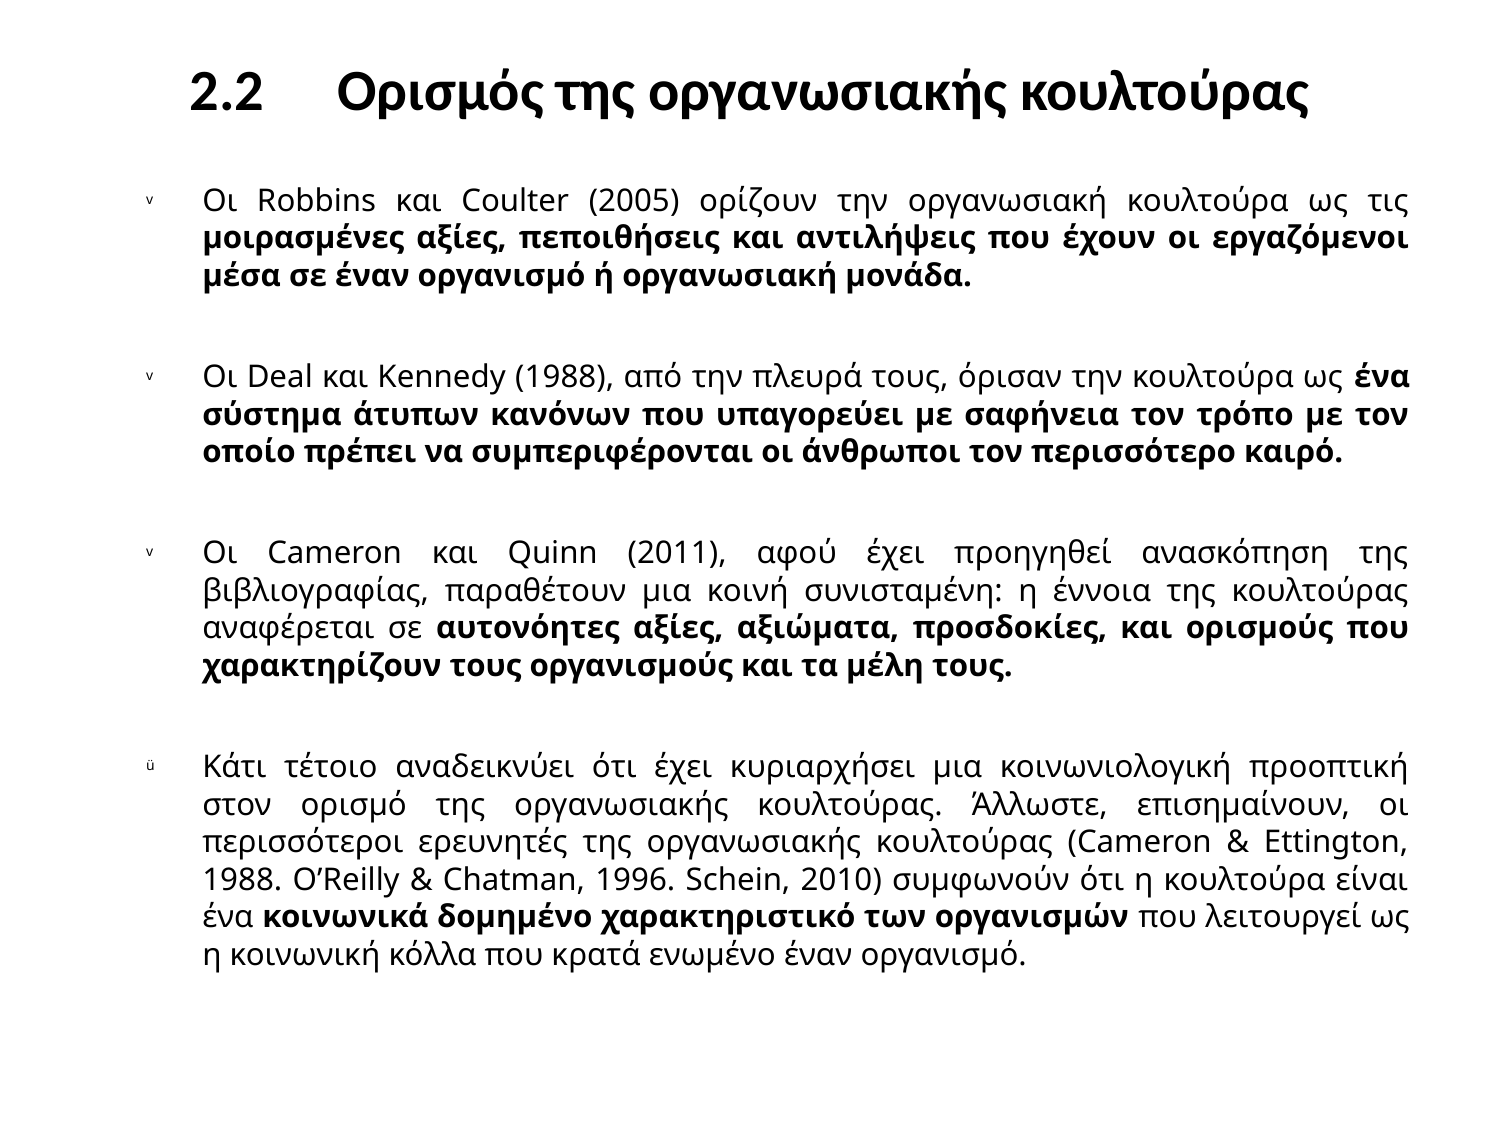

# 2.2	Ορισμός της οργανωσιακής κουλτούρας
Οι Robbins και Coulter (2005) ορίζουν την οργανωσιακή κουλτούρα ως τις μοιρασμένες αξίες, πεποιθήσεις και αντιλήψεις που έχουν οι εργαζόμενοι μέσα σε έναν οργανισμό ή οργανωσιακή μονάδα.
Οι Deal και Kennedy (1988), από την πλευρά τους, όρισαν την κουλτούρα ως ένα σύστημα άτυπων κανόνων που υπαγορεύει με σαφήνεια τον τρόπο με τον οποίο πρέπει να συμπεριφέρονται οι άνθρωποι τον περισσότερο καιρό.
Οι Cameron και Quinn (2011), αφού έχει προηγηθεί ανασκόπηση της βιβλιογραφίας, παραθέτουν μια κοινή συνισταμένη: η έννοια της κουλτούρας αναφέρεται σε αυτονόητες αξίες, αξιώματα, προσδοκίες, και ορισμούς που χαρακτηρίζουν τους οργανισμούς και τα μέλη τους.
Κάτι τέτοιο αναδεικνύει ότι έχει κυριαρχήσει μια κοινωνιολογική προοπτική στον ορισμό της οργανωσιακής κουλτούρας. Άλλωστε, επισημαίνουν, οι περισσότεροι ερευνητές της οργανωσιακής κουλτούρας (Cameron & Ettington, 1988. O’Reilly & Chatman, 1996. Schein, 2010) συμφωνούν ότι η κουλτούρα είναι ένα κοινωνικά δομημένο χαρακτηριστικό των οργανισμών που λειτουργεί ως η κοινωνική κόλλα που κρατά ενωμένο έναν οργανισμό.